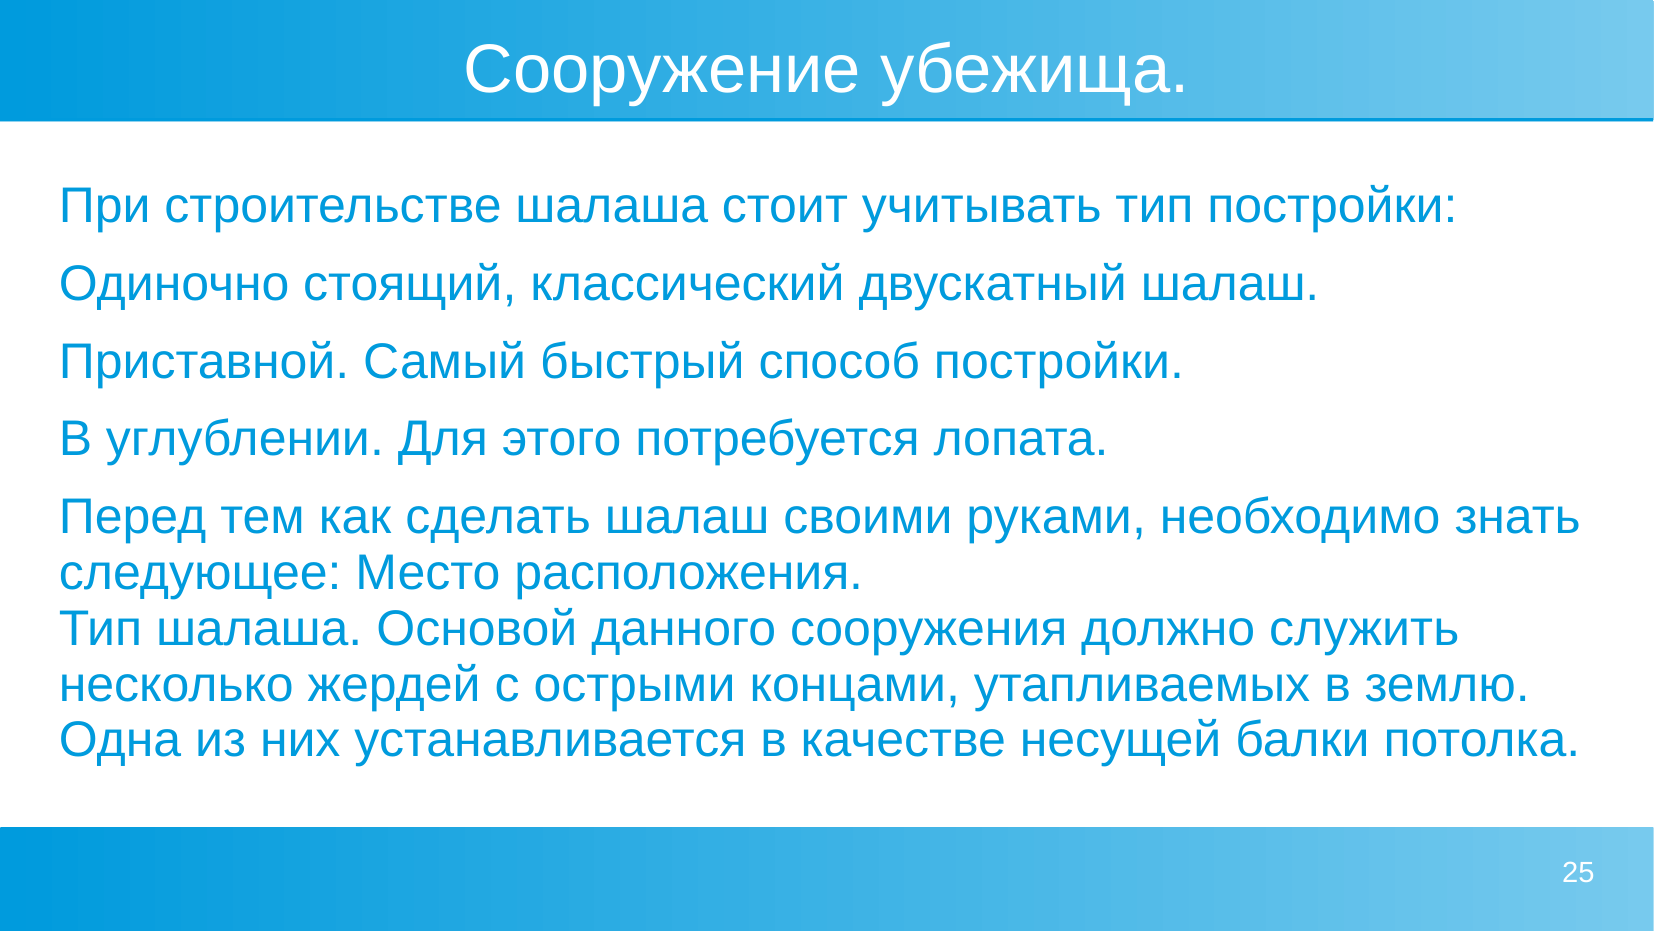

# Сооружение убежища.
При строительстве шалаша стоит учитывать тип постройки:
Одиночно стоящий, классический двускатный шалаш.
Приставной. Самый быстрый способ постройки.
В углублении. Для этого потребуется лопата.
Перед тем как сделать шалаш своими руками, необходимо знать следующее: Место расположения.
Тип шалаша. Основой данного сооружения должно служить несколько жердей с острыми концами, утапливаемых в землю. Одна из них устанавливается в качестве несущей балки потолка.
25